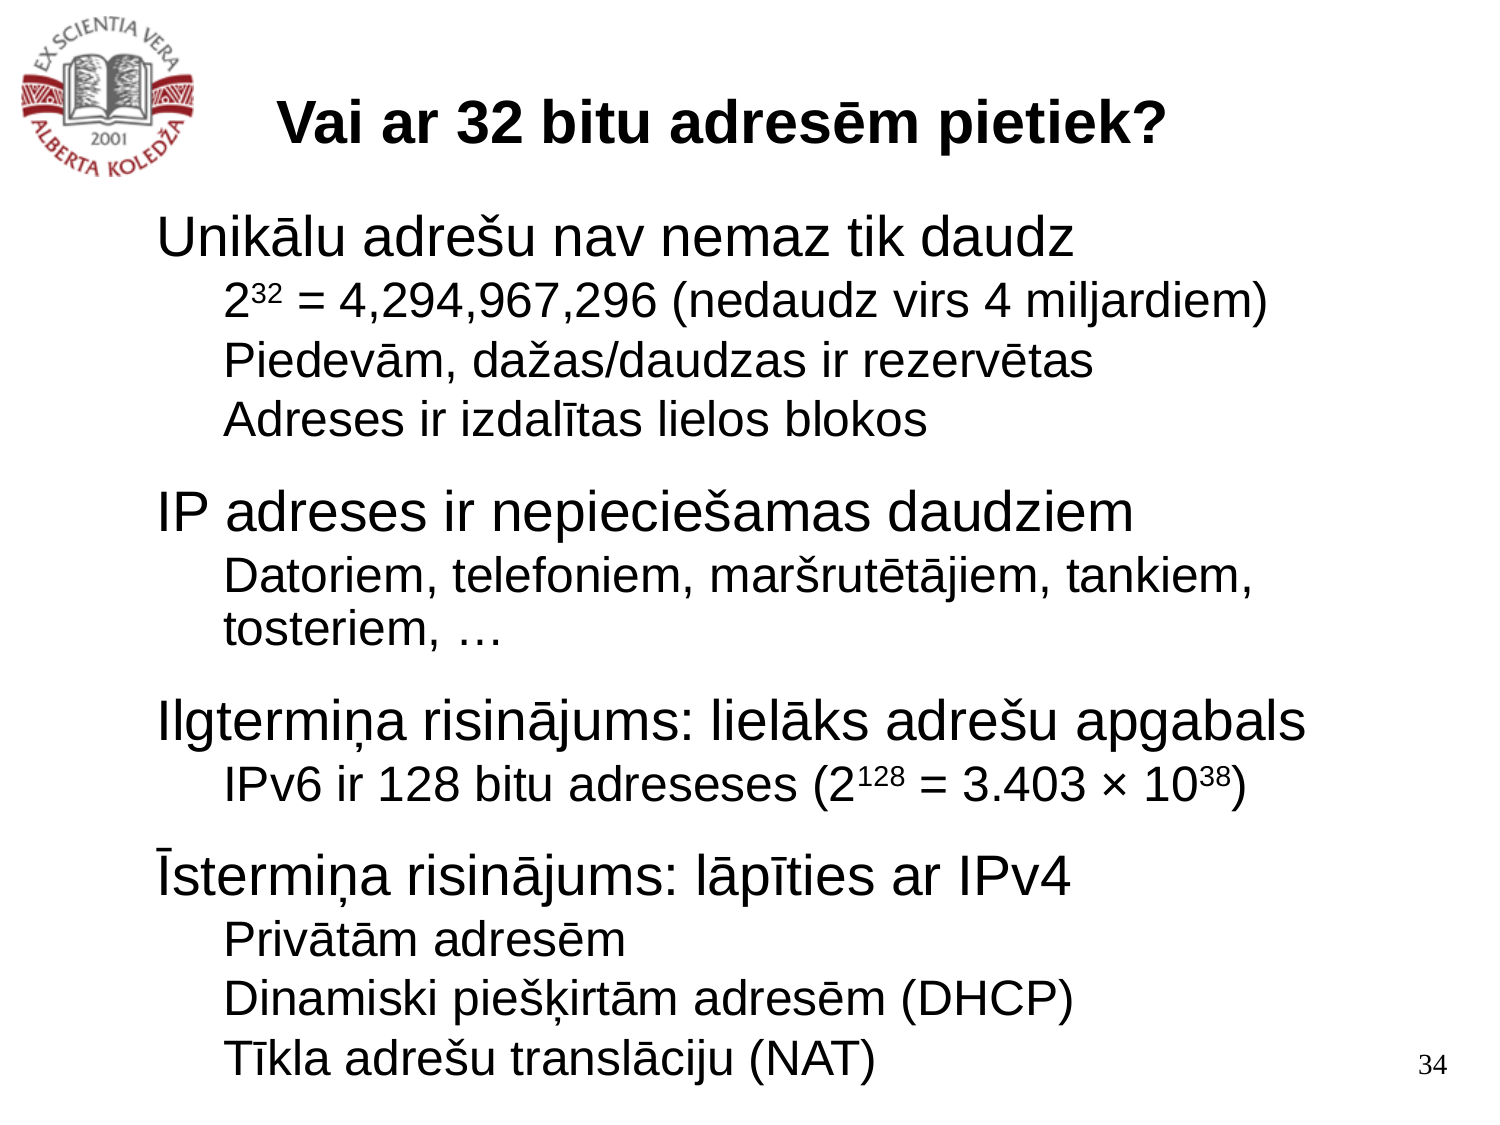

# Vai ar 32 bitu adresēm pietiek?
Unikālu adrešu nav nemaz tik daudz
232 = 4,294,967,296 (nedaudz virs 4 miljardiem)
Piedevām, dažas/daudzas ir rezervētas
Adreses ir izdalītas lielos blokos
IP adreses ir nepieciešamas daudziem
Datoriem, telefoniem, maršrutētājiem, tankiem, tosteriem, …
Ilgtermiņa risinājums: lielāks adrešu apgabals
IPv6 ir 128 bitu adreseses (2128 = 3.403 × 1038)
Īstermiņa risinājums: lāpīties ar IPv4
Privātām adresēm
Dinamiski piešķirtām adresēm (DHCP)
Tīkla adrešu translāciju (NAT)